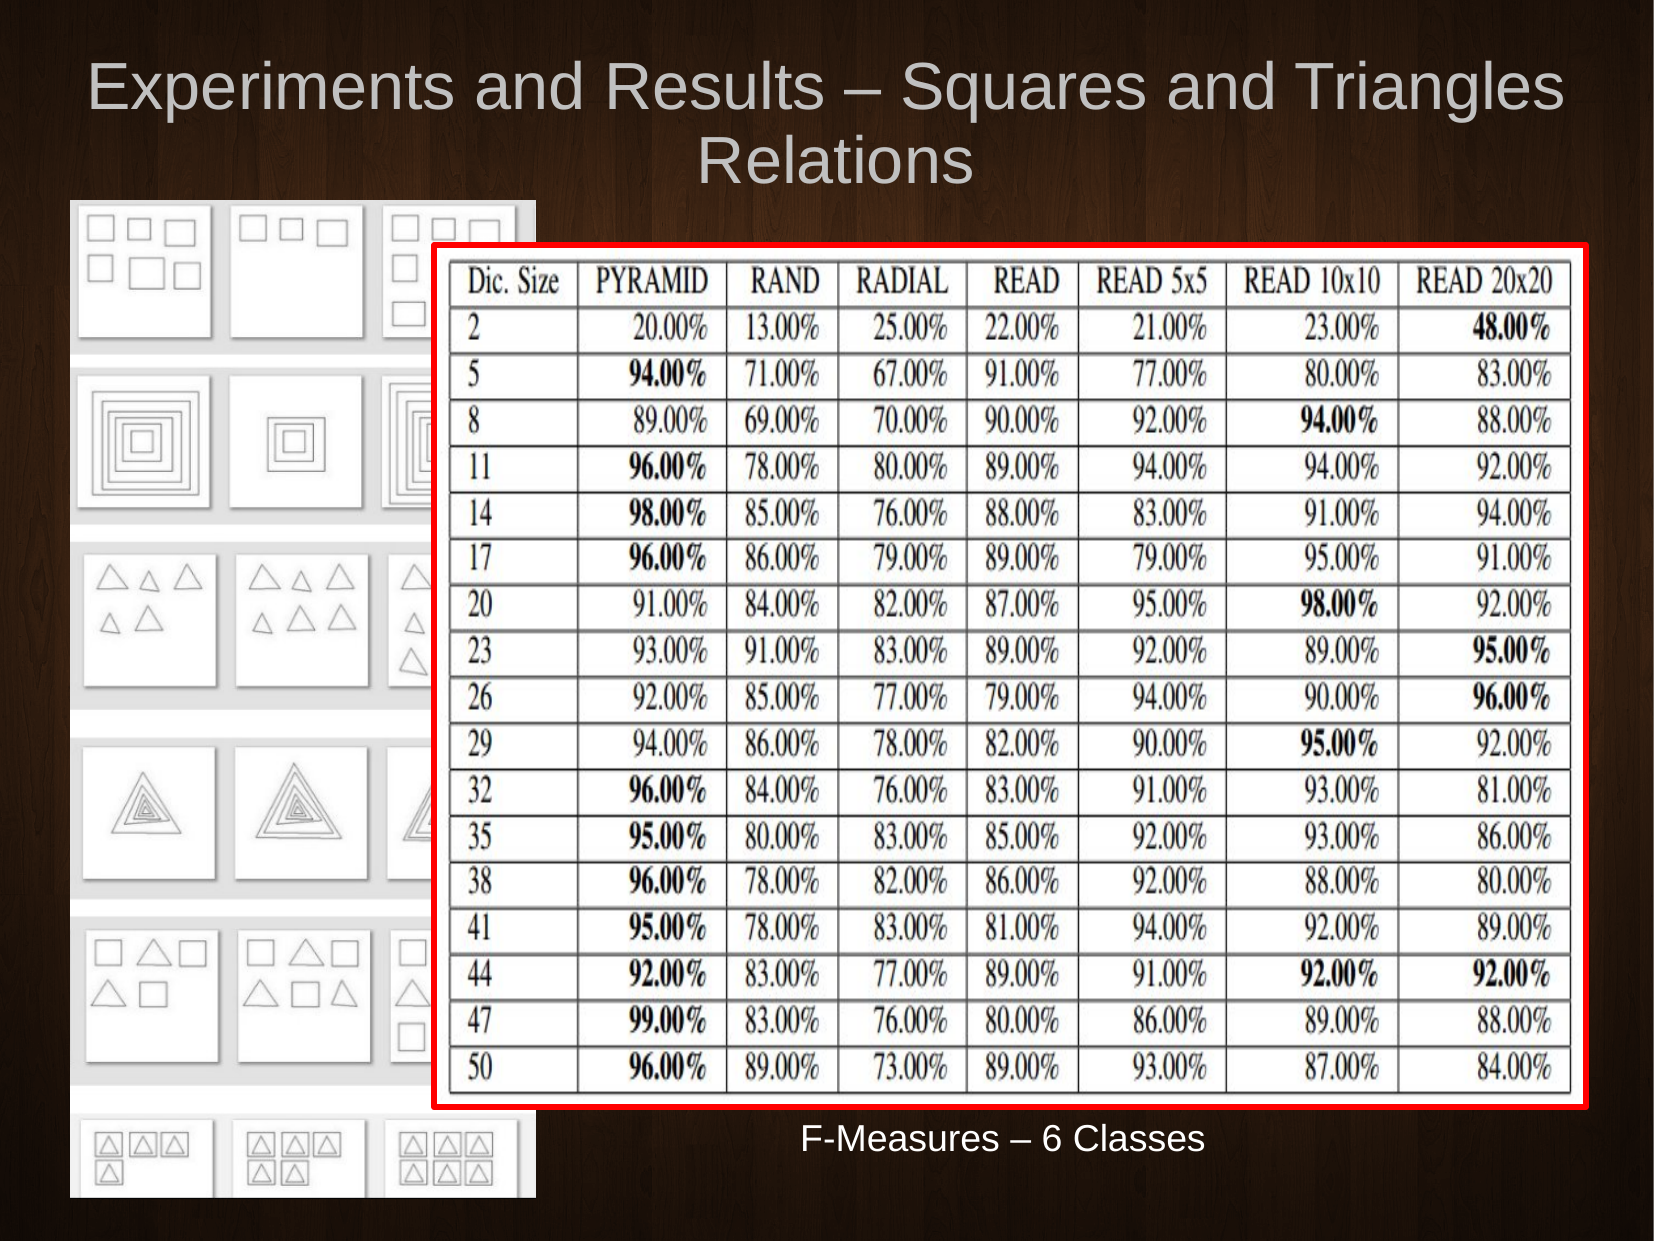

# Experiments and Results – Squares and Triangles Relations
F-Measures – 6 Classes